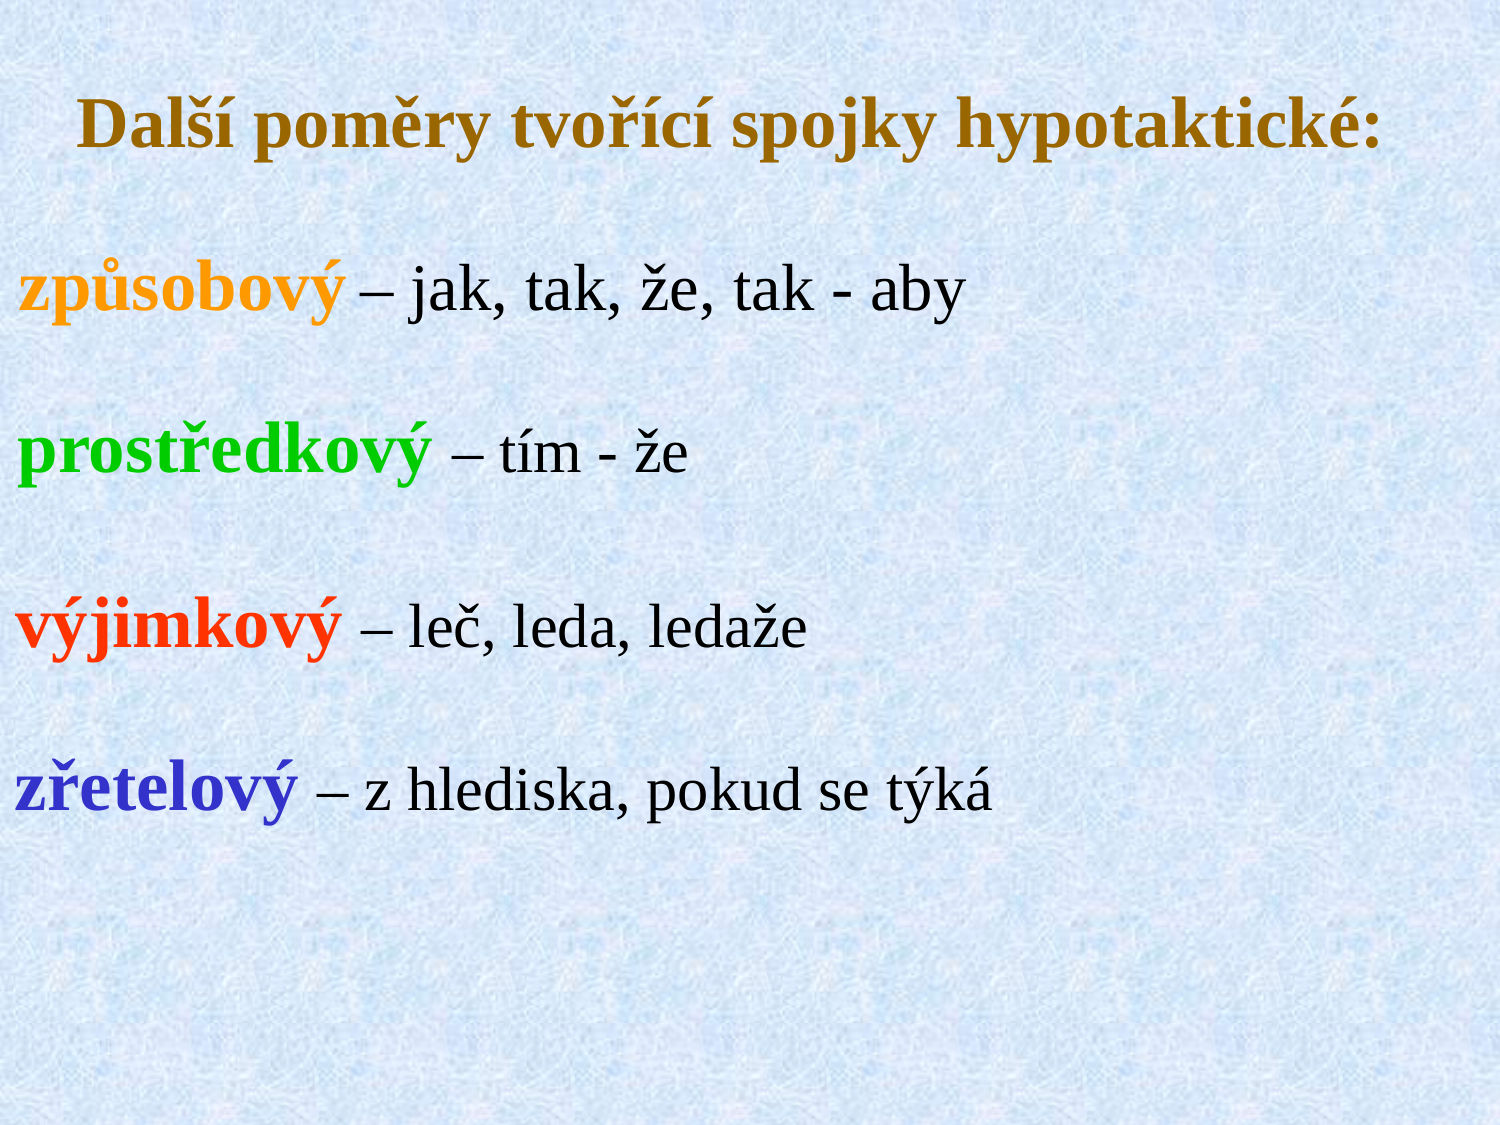

Další poměry tvořící spojky hypotaktické:
způsobový – jak, tak, že, tak - aby
prostředkový – tím - že
výjimkový – leč, leda, ledaže
zřetelový – z hlediska, pokud se týká